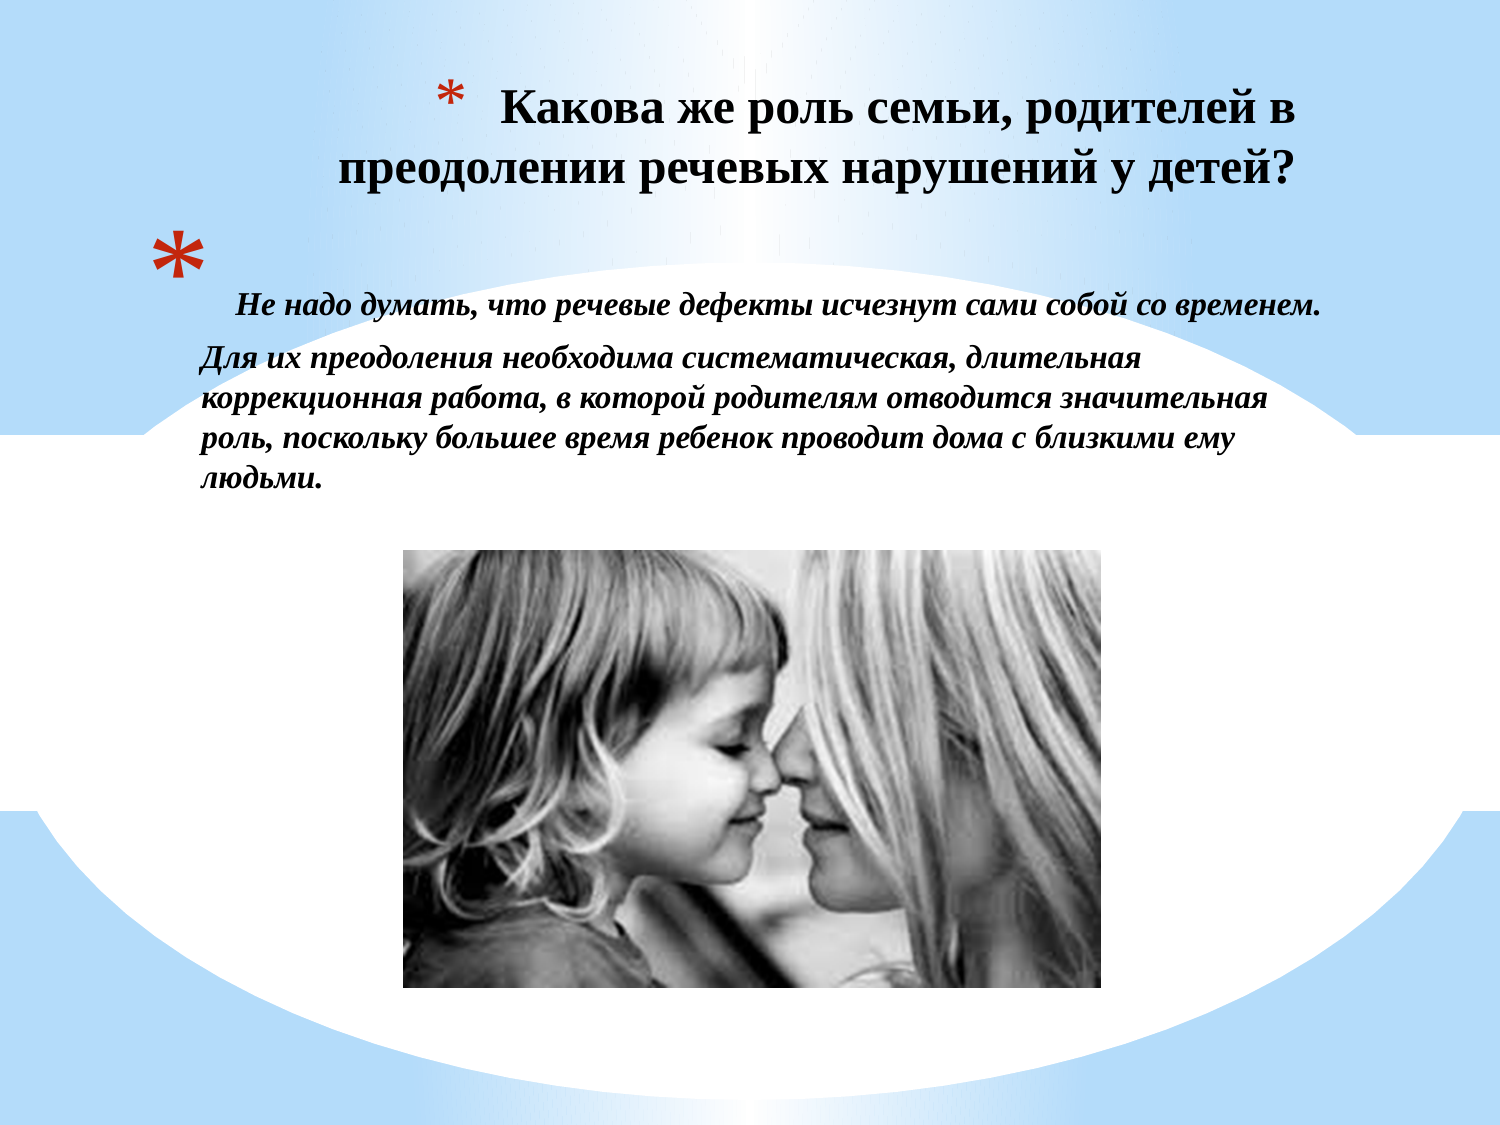

Какова же роль семьи, родителей в преодолении речевых нарушений у детей?
# Не надо думать, что речевые дефекты исчезнут сами собой со временем. Для их преодоления необходима систематическая, длительная коррекционная работа, в которой родителям отводится значительная роль, поскольку большее время ребенок проводит дома с близкими ему людьми.